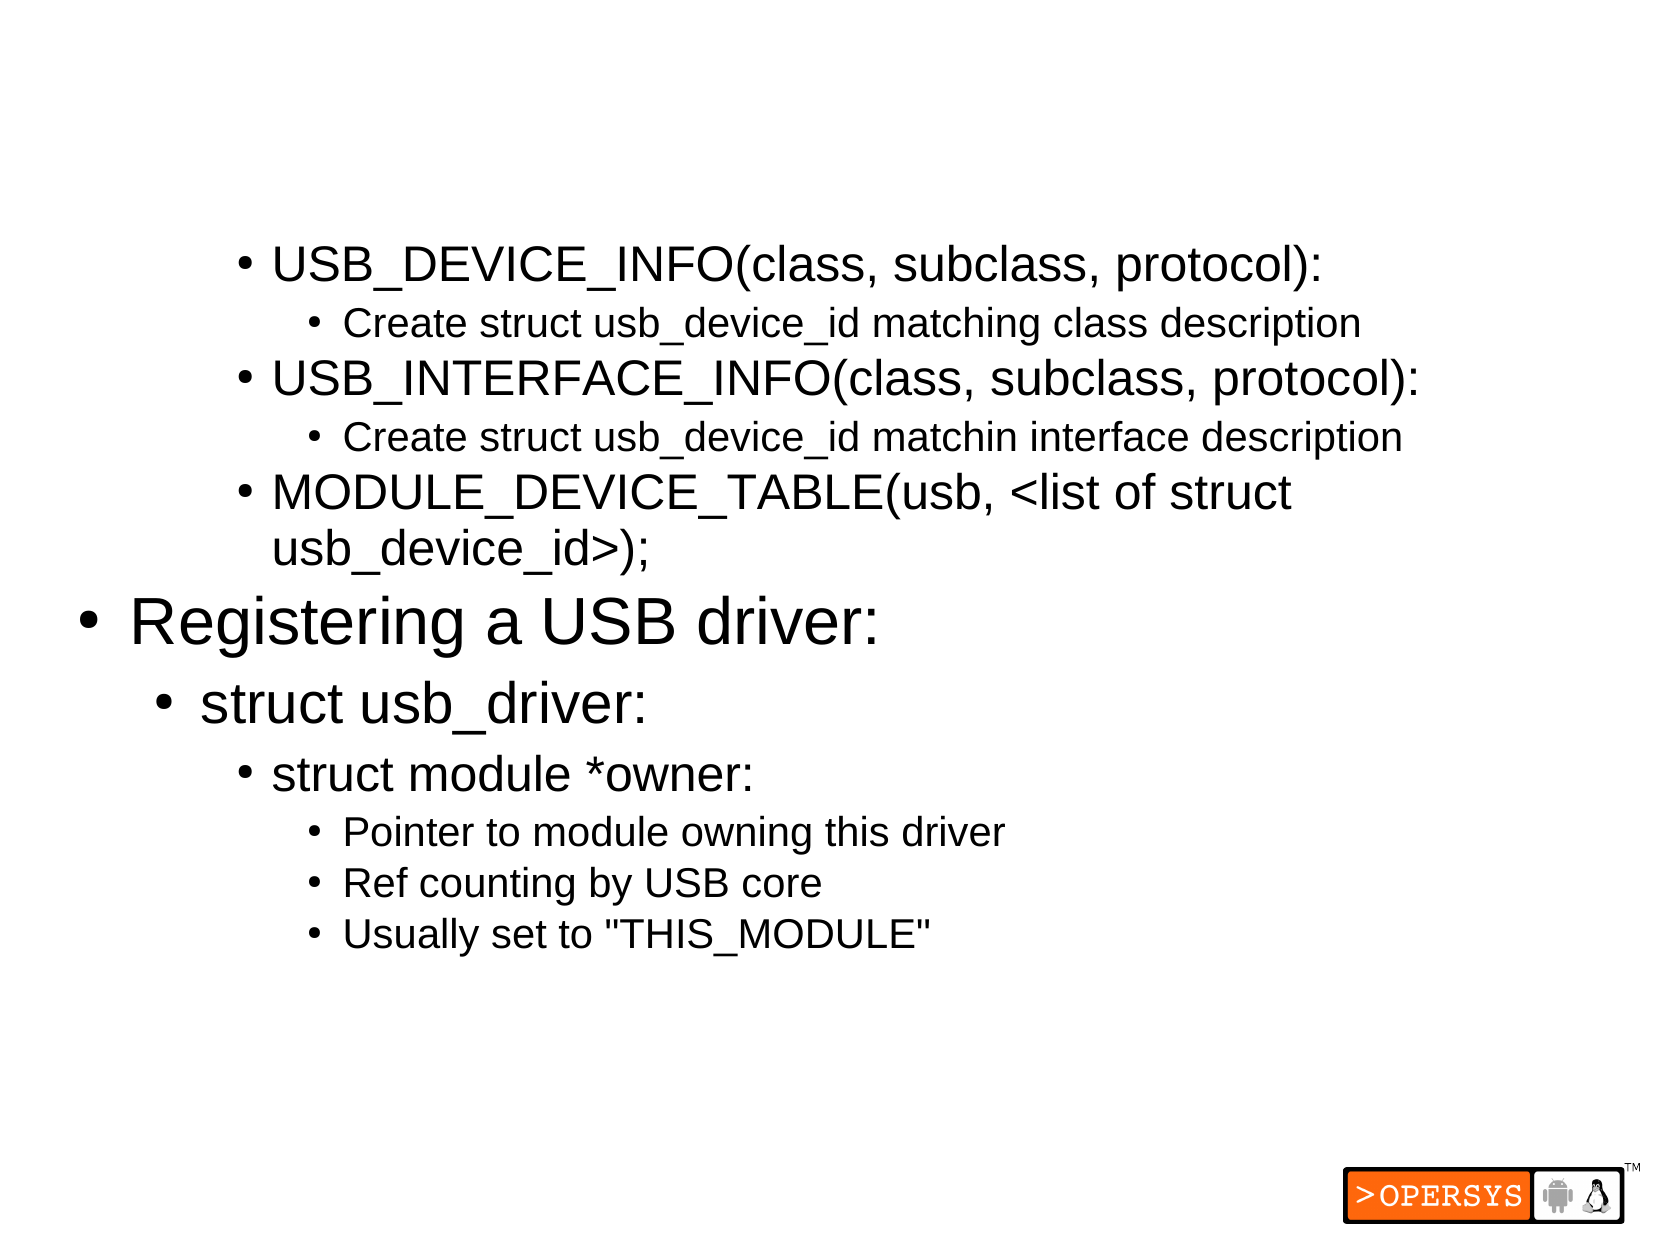

# USB_DEVICE_INFO(class, subclass, protocol):
Create struct usb_device_id matching class description
USB_INTERFACE_INFO(class, subclass, protocol):
Create struct usb_device_id matchin interface description
MODULE_DEVICE_TABLE(usb, <list of struct usb_device_id>);
Registering a USB driver:
struct usb_driver:
struct module *owner:
Pointer to module owning this driver
Ref counting by USB core
Usually set to "THIS_MODULE"